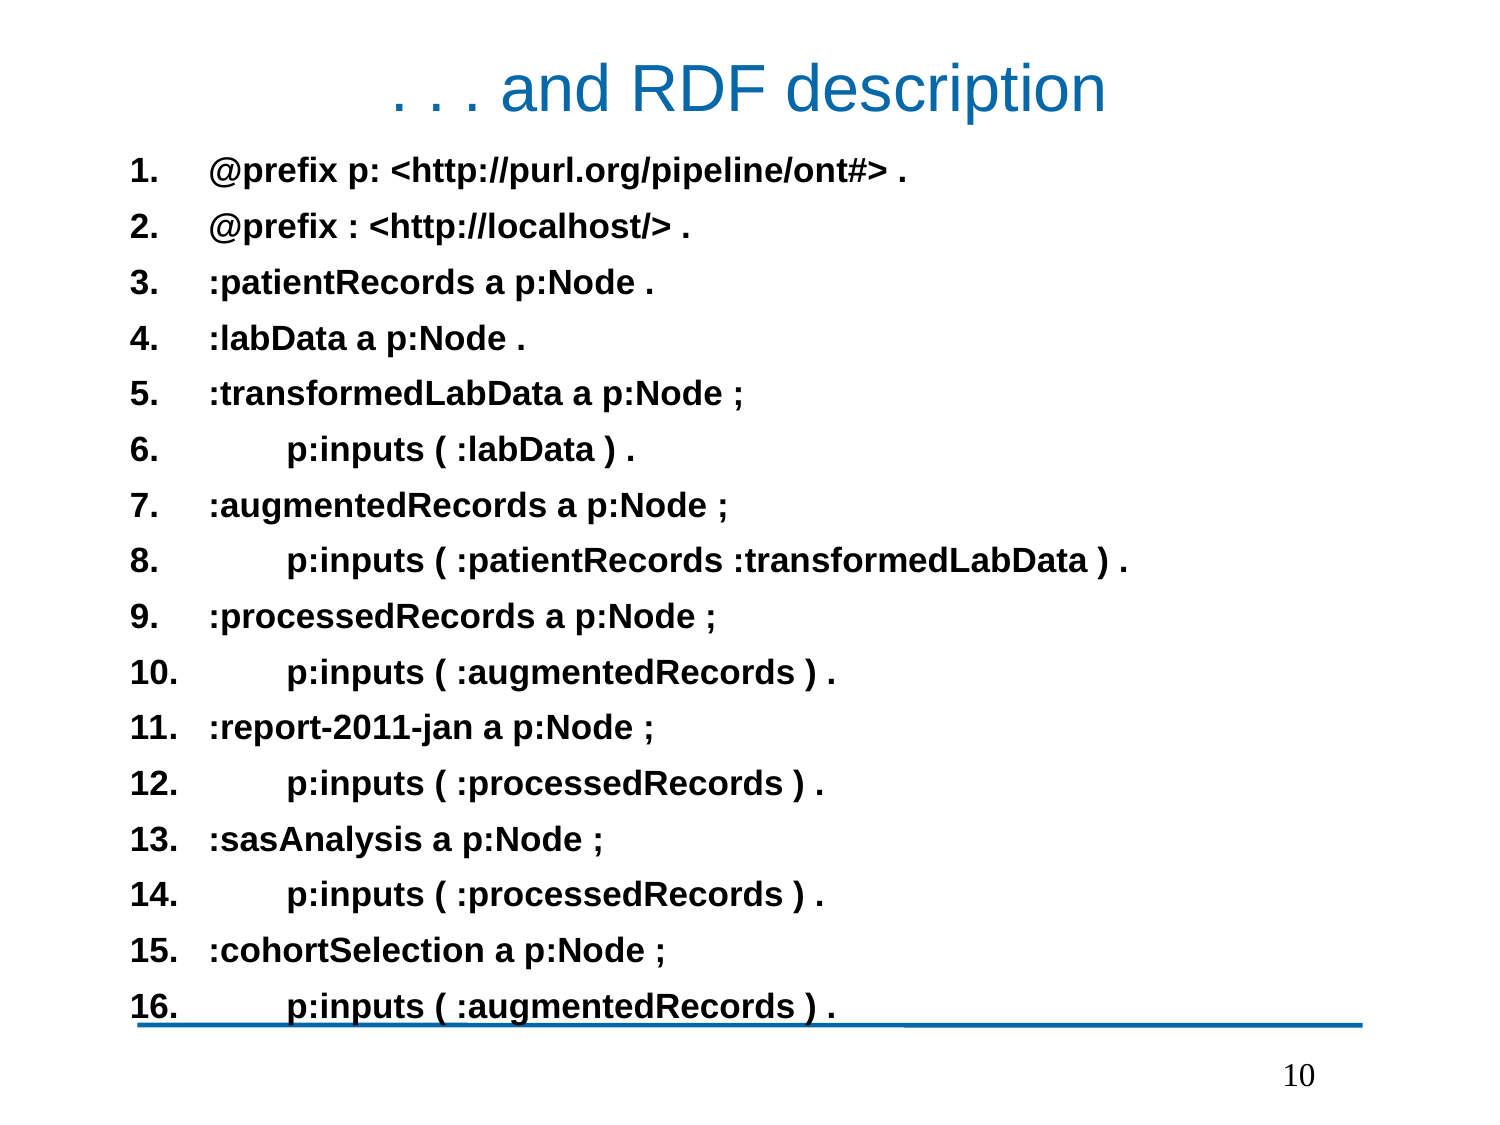

# . . . and RDF description
 @prefix p: <http://purl.org/pipeline/ont#> .
 @prefix : <http://localhost/> .
 :patientRecords a p:Node .
 :labData a p:Node .
 :transformedLabData a p:Node ;
 p:inputs ( :labData ) .
 :augmentedRecords a p:Node ;
 p:inputs ( :patientRecords :transformedLabData ) .
 :processedRecords a p:Node ;
 p:inputs ( :augmentedRecords ) .
 :report-2011-jan a p:Node ;
 p:inputs ( :processedRecords ) .
 :sasAnalysis a p:Node ;
 p:inputs ( :processedRecords ) .
 :cohortSelection a p:Node ;
 p:inputs ( :augmentedRecords ) .
10